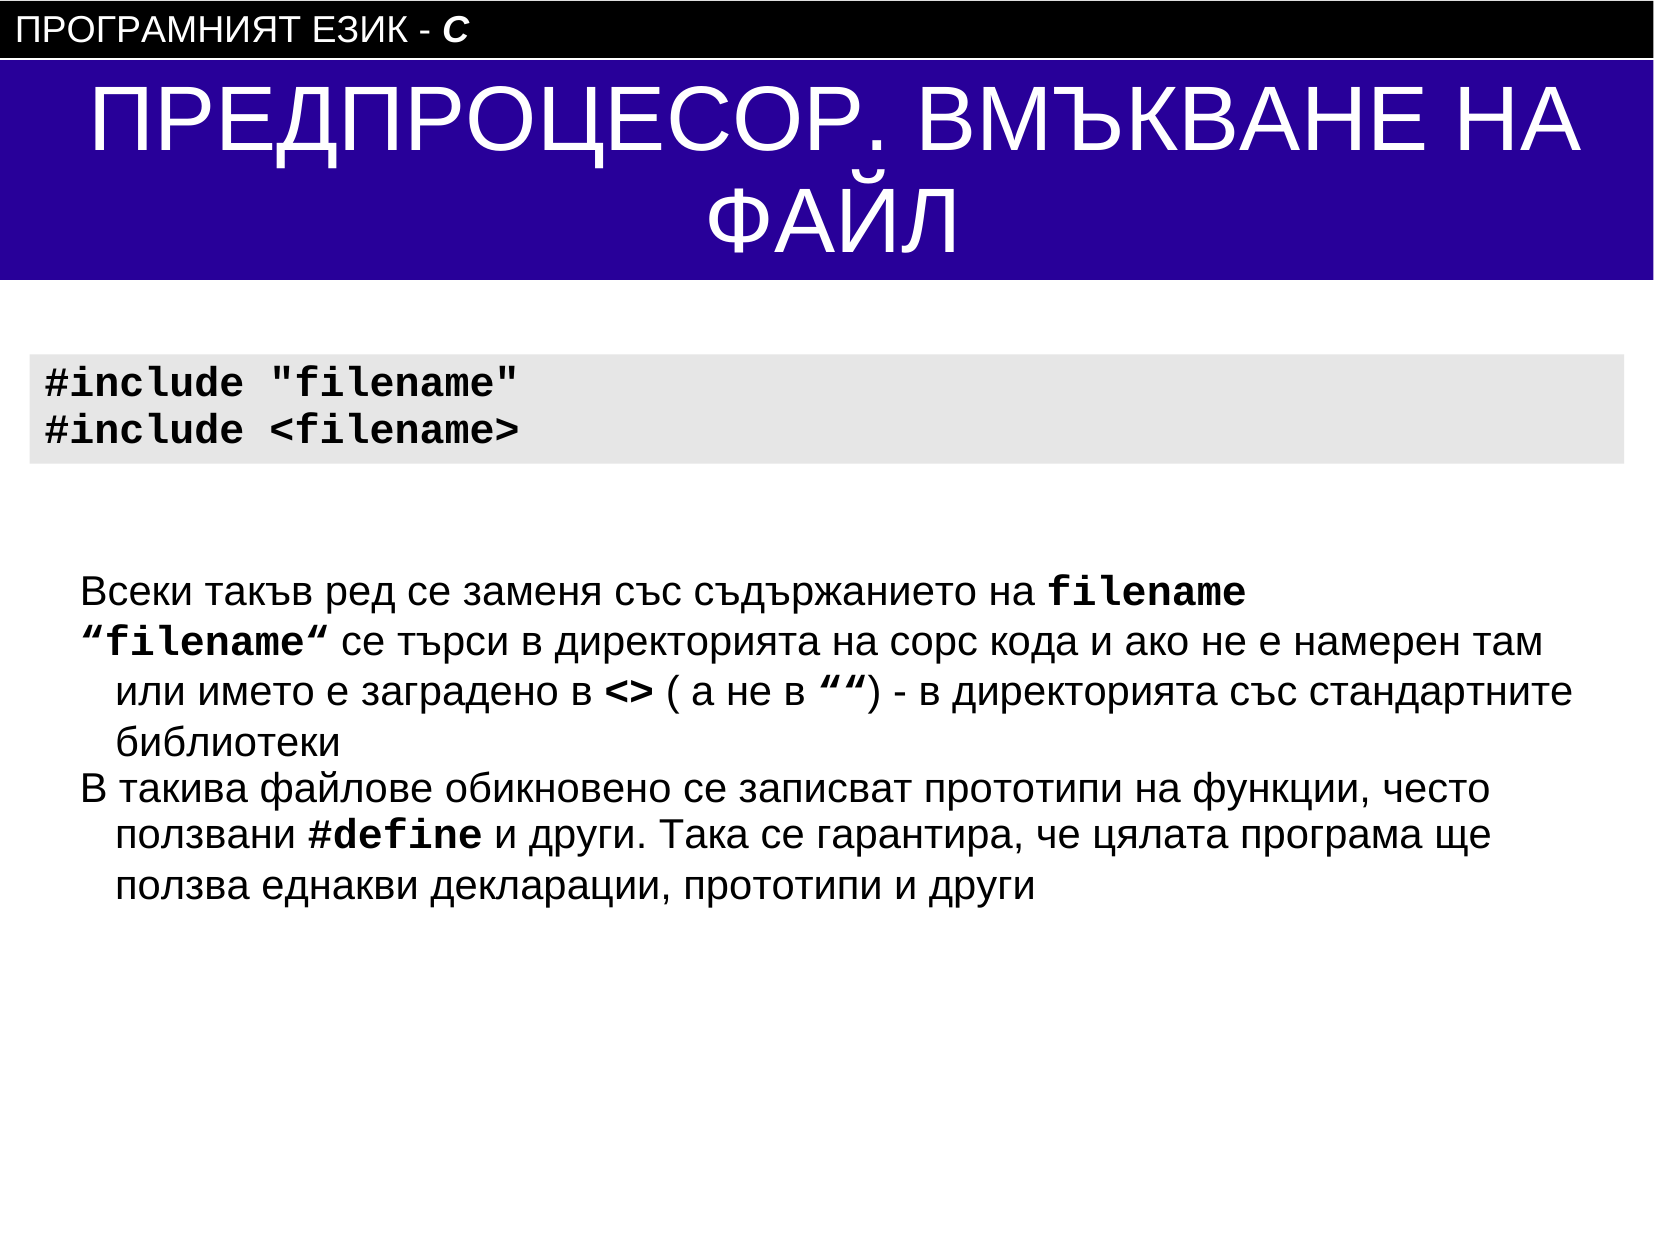

ПРОГРАМНИЯT ЕЗИК - С
	ПРЕДПРОЦЕСОР. ВМЪКВАНЕ НА
									 ФАЙЛ
#include "filename"
#include <filename>
Всеки такъв ред се заменя със съдържанието на filename
“filename“ се търси в директорията на сорс кода и ако не е намерен там или името е заградено в <> ( а не в ““) - в директорията със стандартните библиотеки
В такива файлове обикновено се записват прототипи на функции, често ползвани #define и други. Така се гарантира, че цялата програма ще ползва еднакви декларации, прототипи и други